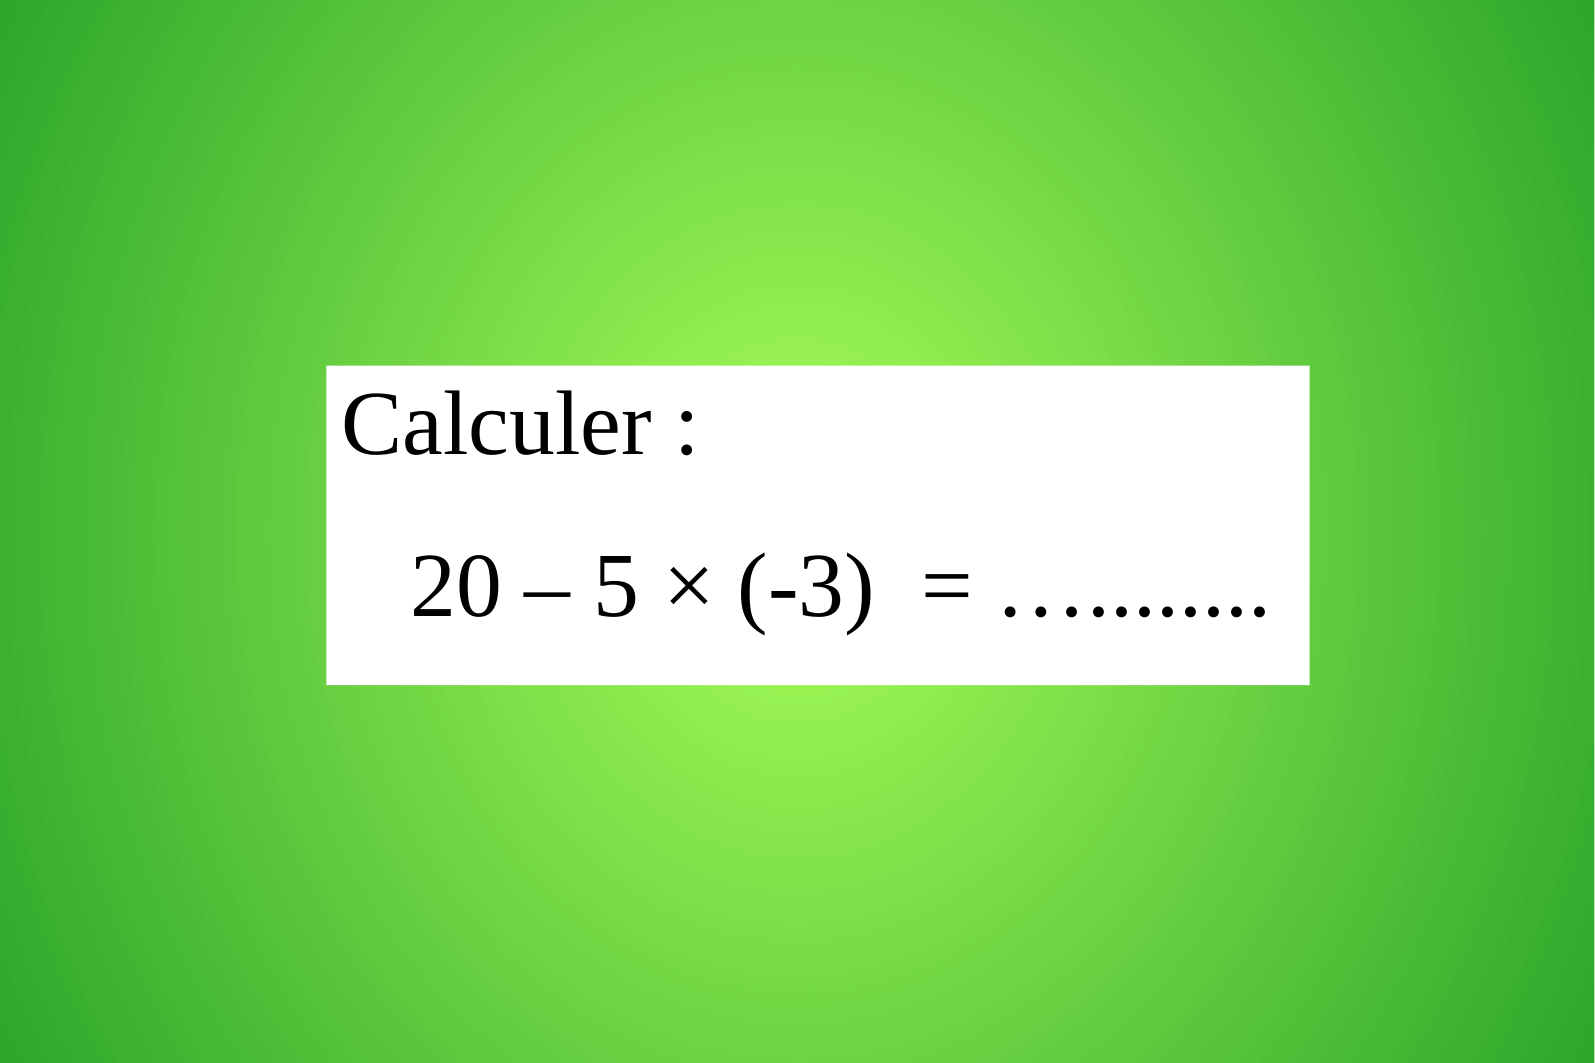

Calculer :
 20 – 5 × (-3) = …........